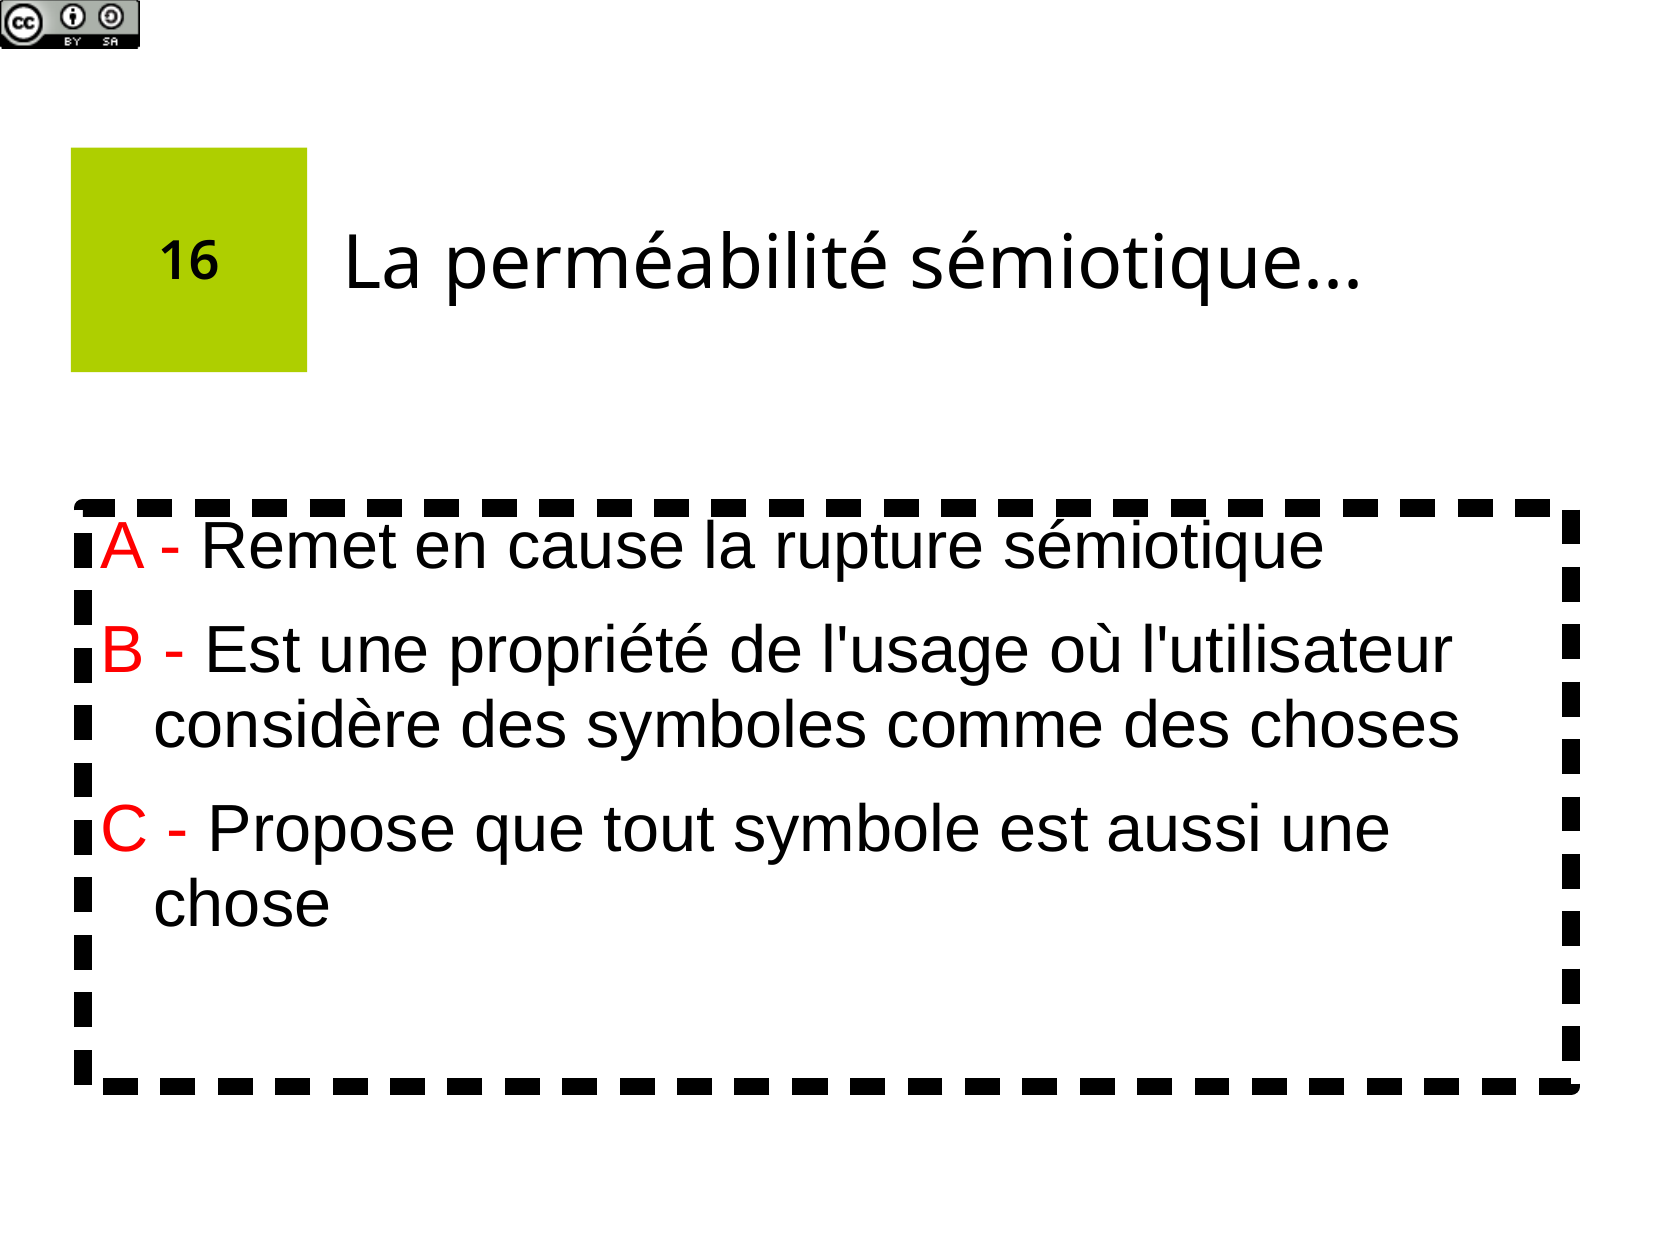

# La perméabilité sémiotique...
16
Remet en cause la rupture sémiotique
Est une propriété de l'usage où l'utilisateur considère des symboles comme des choses
Propose que tout symbole est aussi une chose